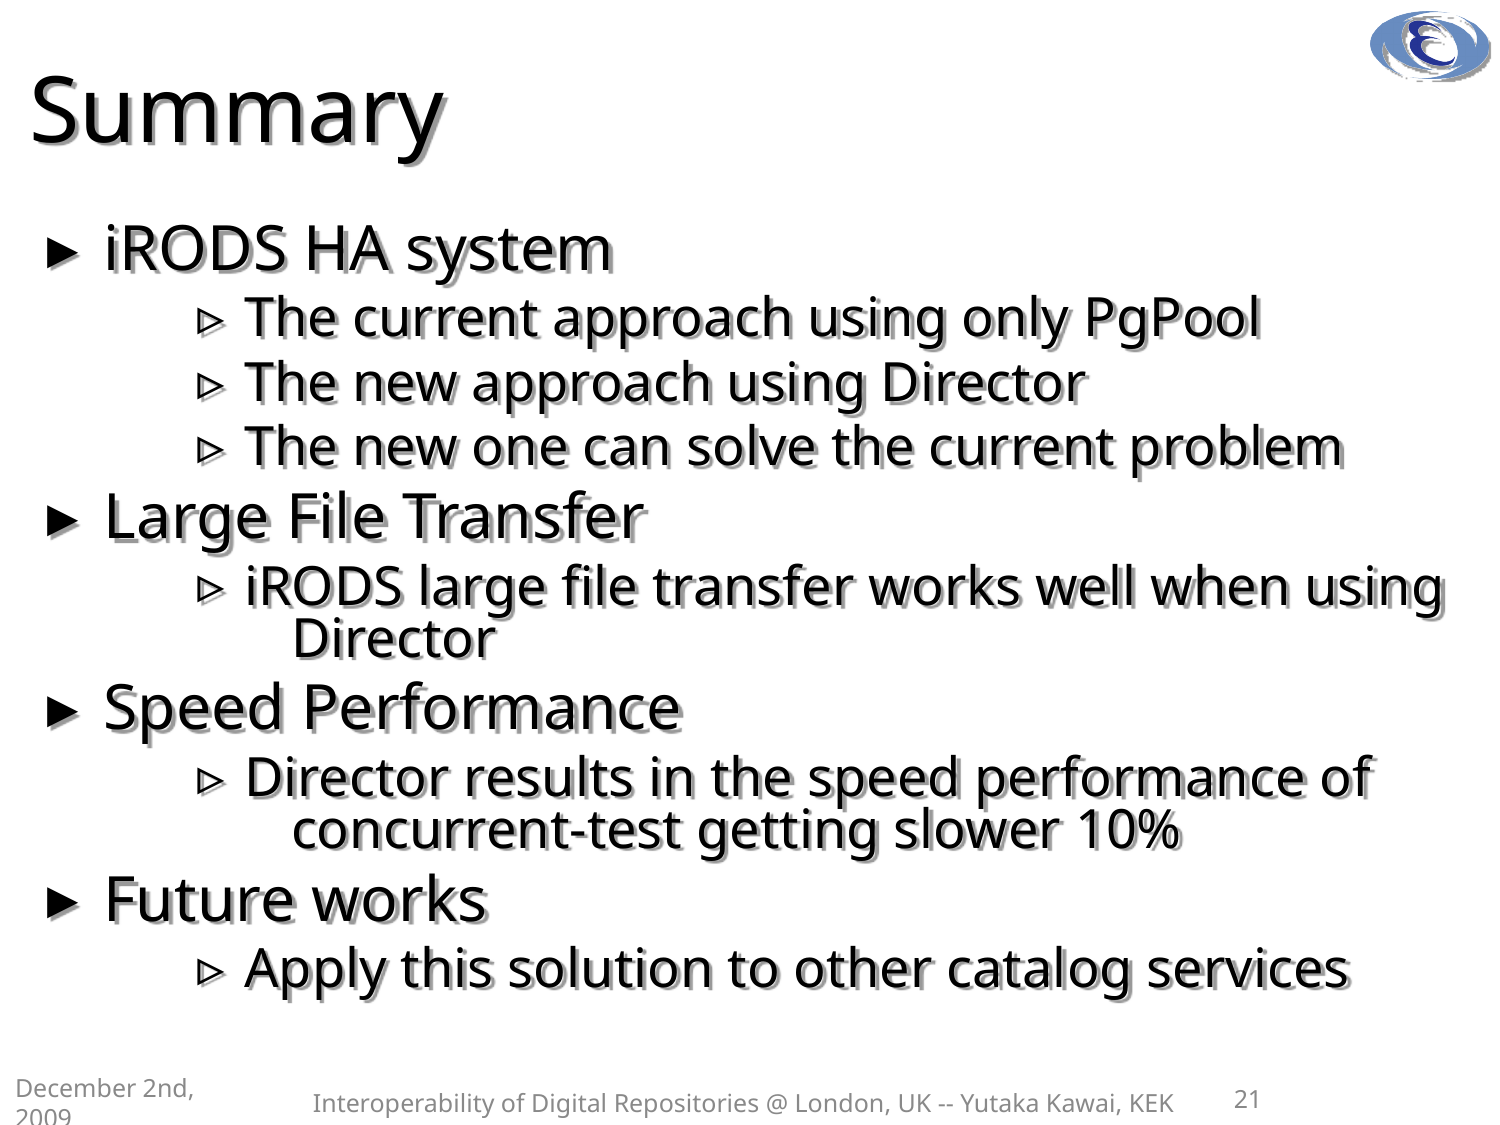

# Summary
iRODS HA system
The current approach using only PgPool
The new approach using Director
The new one can solve the current problem
Large File Transfer
iRODS large file transfer works well when using Director
Speed Performance
Director results in the speed performance of concurrent-test getting slower 10%
Future works
Apply this solution to other catalog services
December 2nd, 2009
Interoperability of Digital Repositories @ London, UK -- Yutaka Kawai, KEK